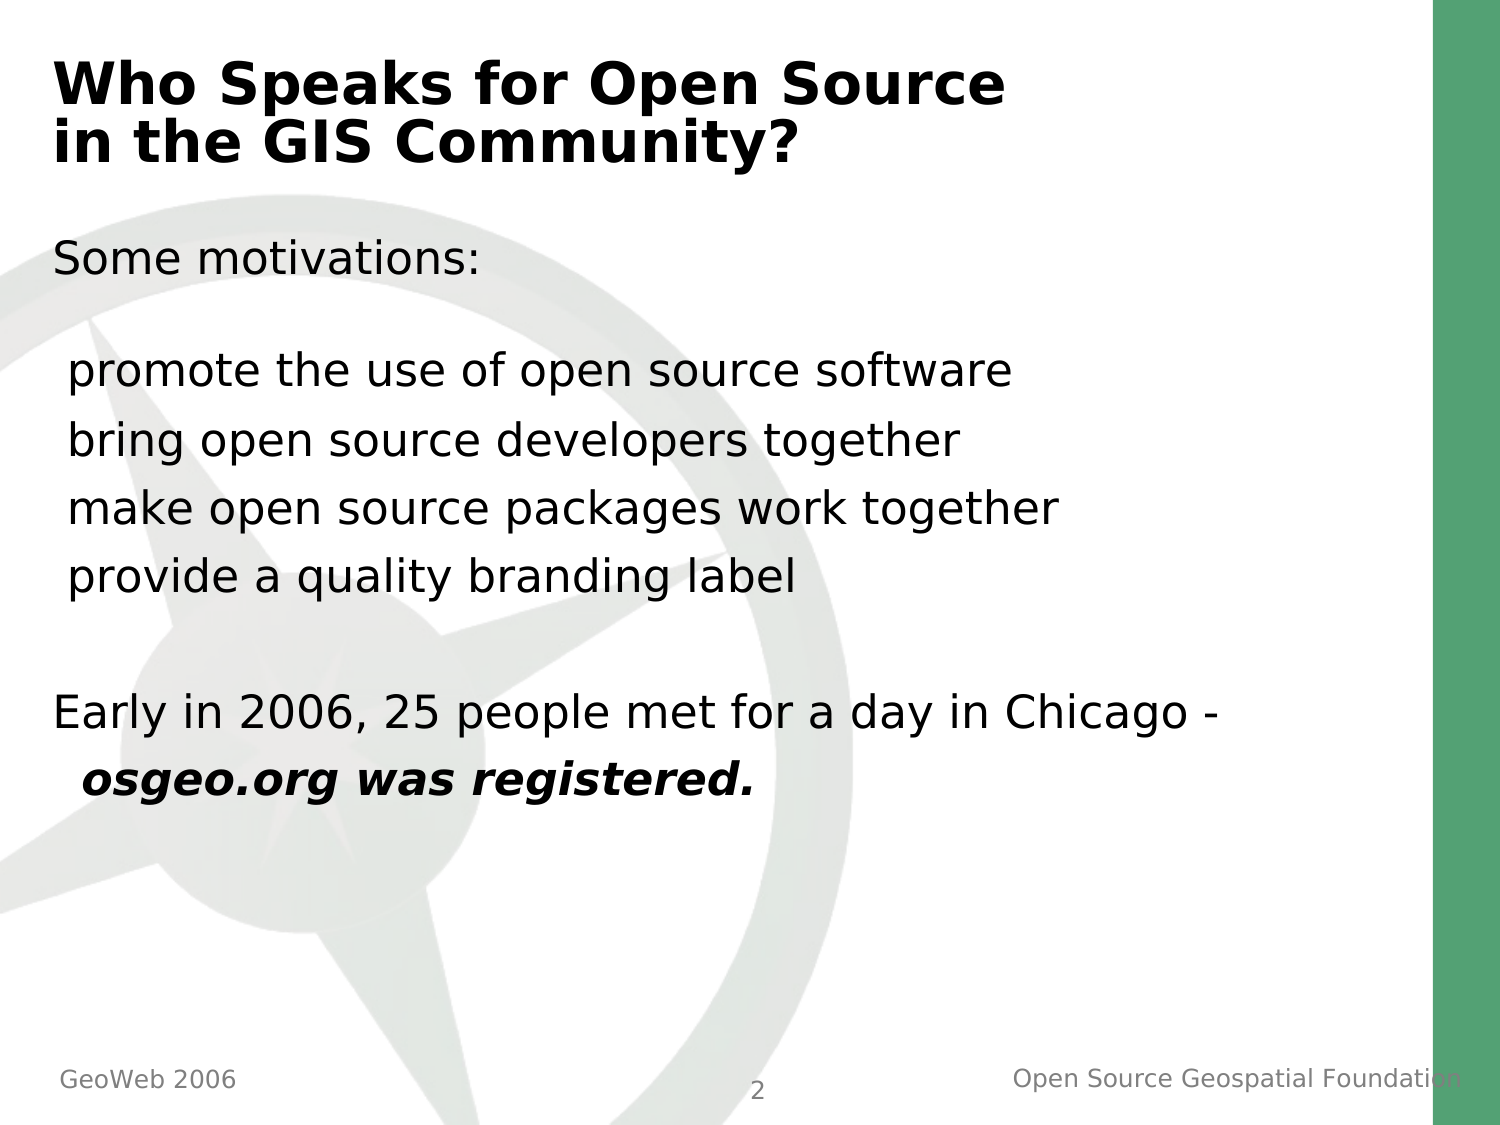

# Who Speaks for Open Source in the GIS Community?
Some motivations:
 promote the use of open source software
 bring open source developers together
 make open source packages work together
 provide a quality branding label
Early in 2006, 25 people met for a day in Chicago -
 osgeo.org was registered.
Title of the presentation